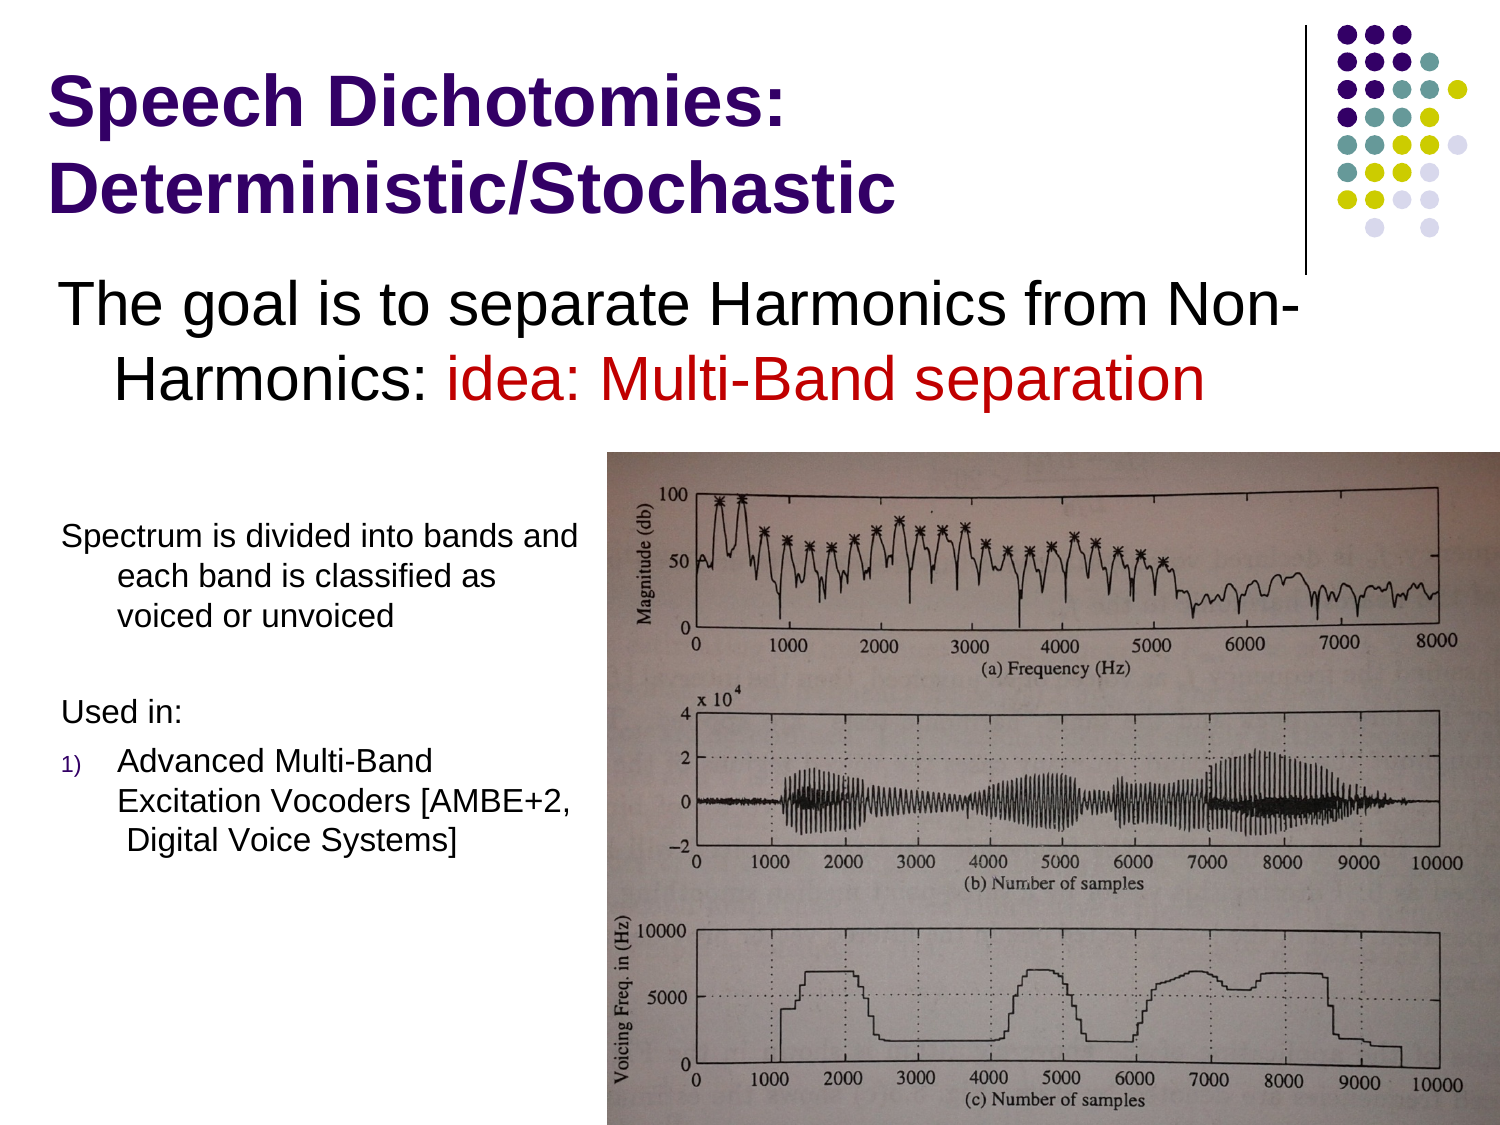

Speech Dichotomies:
Deterministic/Stochastic
The goal is to separate Harmonics from Non-Harmonics: idea: Multi-Band separation
Spectrum is divided into bands and each band is classified as voiced or unvoiced
Used in:
Advanced Multi-Band Excitation Vocoders [AMBE+2, Digital Voice Systems]